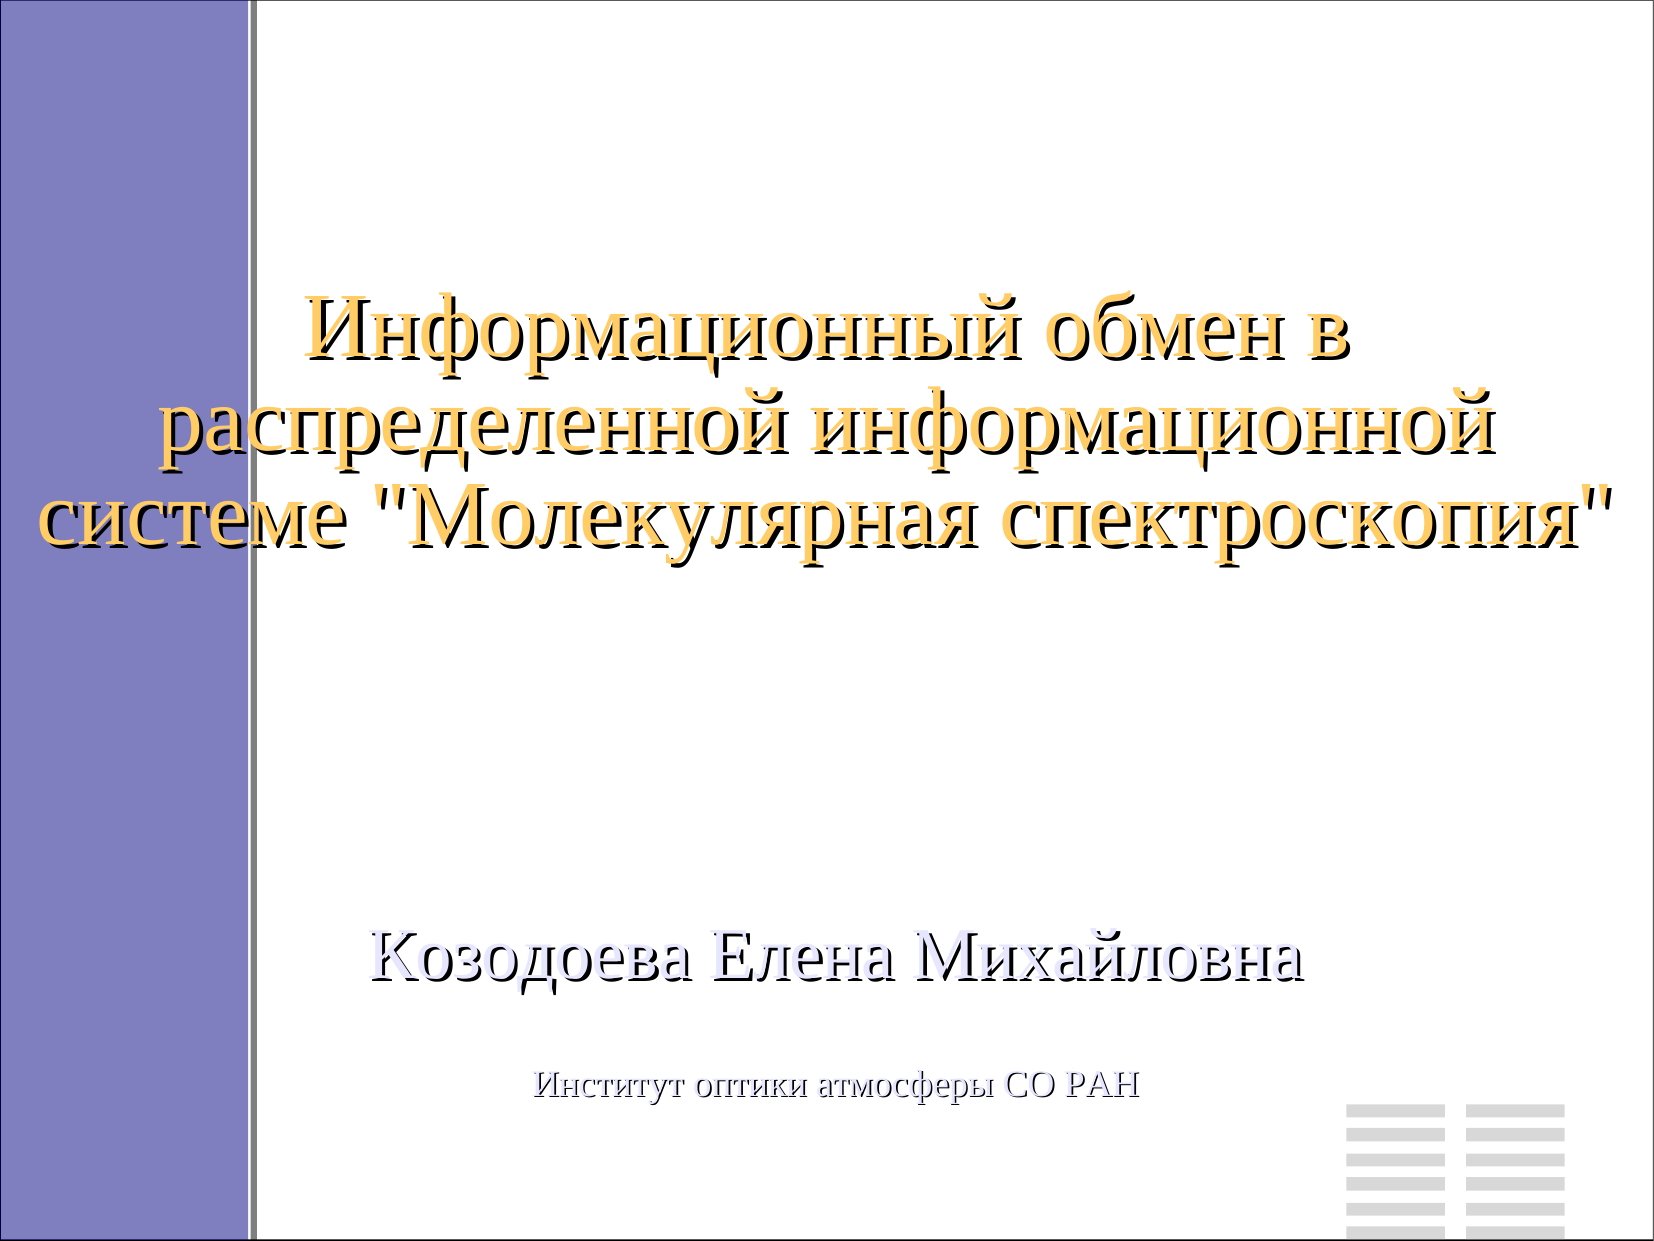

# Информационный обмен в распределенной информационной системе "Молекулярная спектроскопия"
Козодоева Елена Михайловна
Институт оптики атмосферы СО РАН